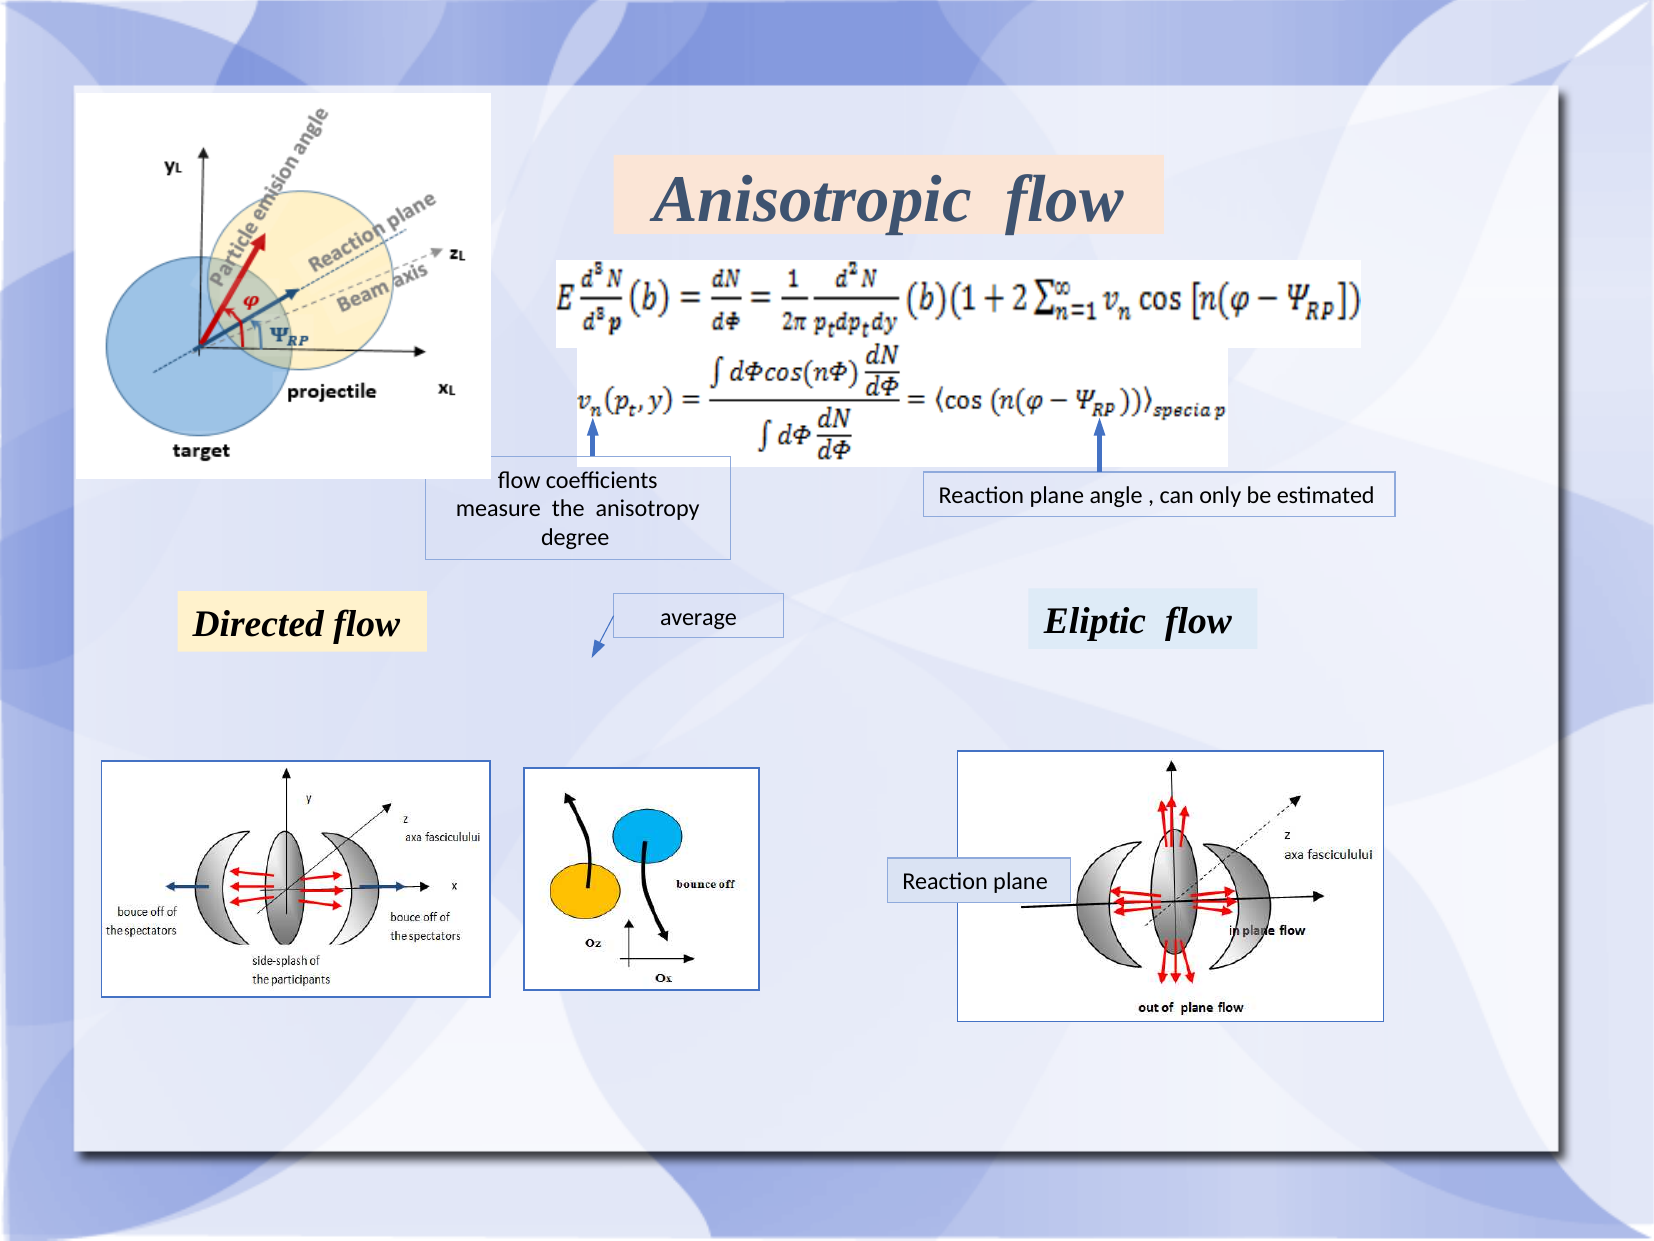

# Anisotropic flow
flow coefficients
measure the anisotropy degree
Reaction plane angle , can only be estimated
Eliptic flow
Directed flow
average
Reaction plane